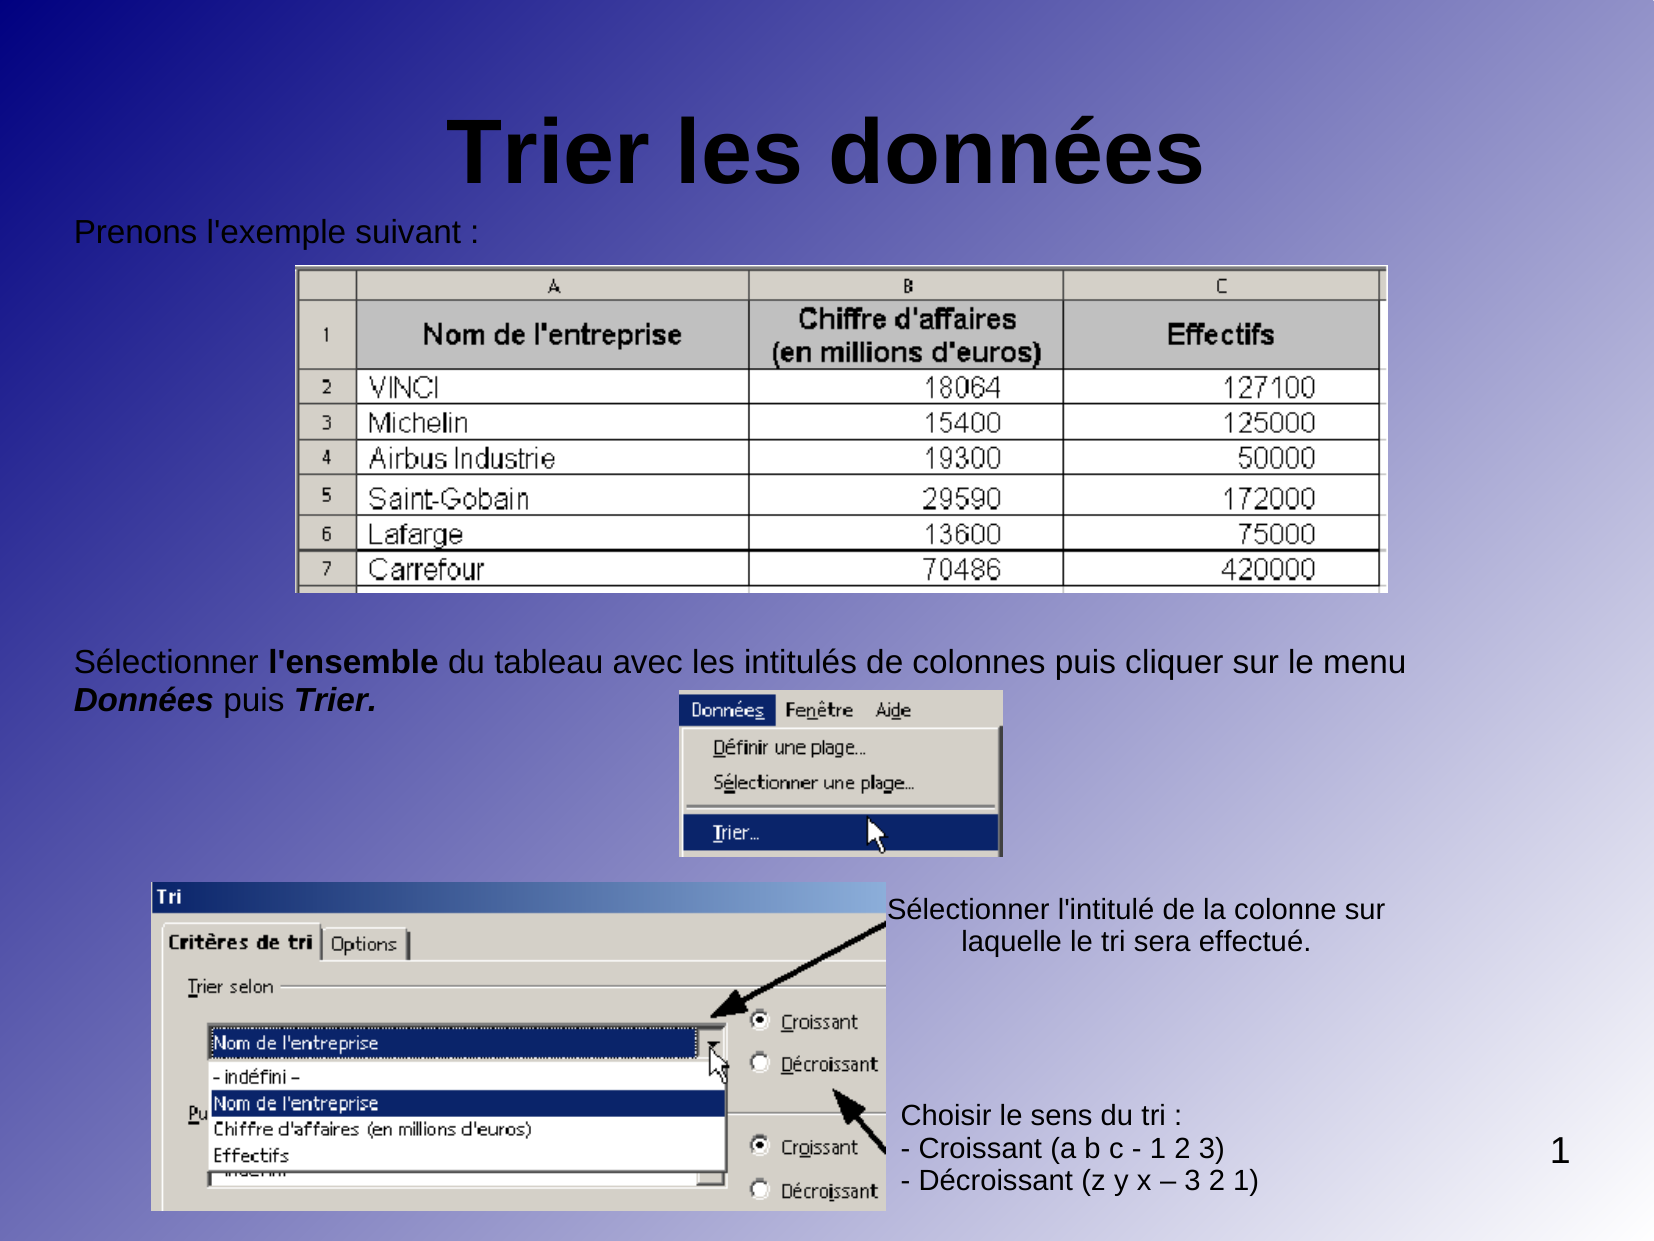

# Trier les données
Prenons l'exemple suivant :
Sélectionner l'ensemble du tableau avec les intitulés de colonnes puis cliquer sur le menu Données puis Trier.
Sélectionner l'intitulé de la colonne sur laquelle le tri sera effectué.
Choisir le sens du tri :
- Croissant (a b c - 1 2 3)
- Décroissant (z y x – 3 2 1)
1